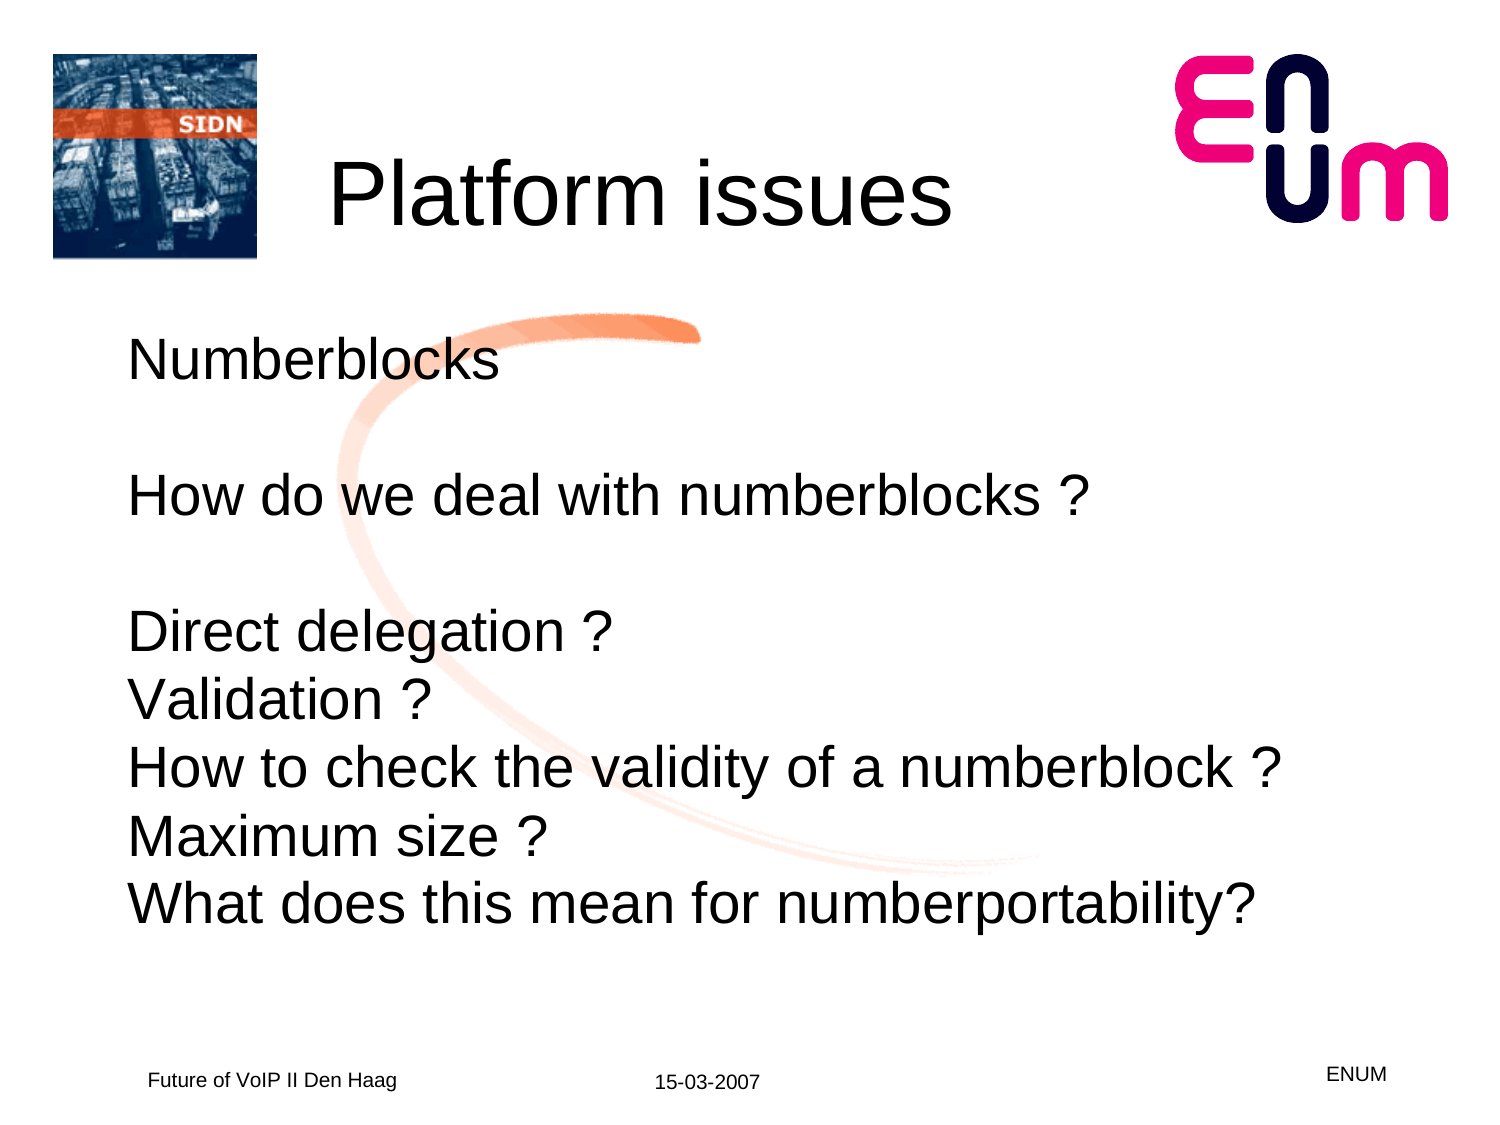

# Platform issues
Numberblocks
How do we deal with numberblocks ?
Direct delegation ?
Validation ?
How to check the validity of a numberblock ?
Maximum size ?
What does this mean for numberportability?